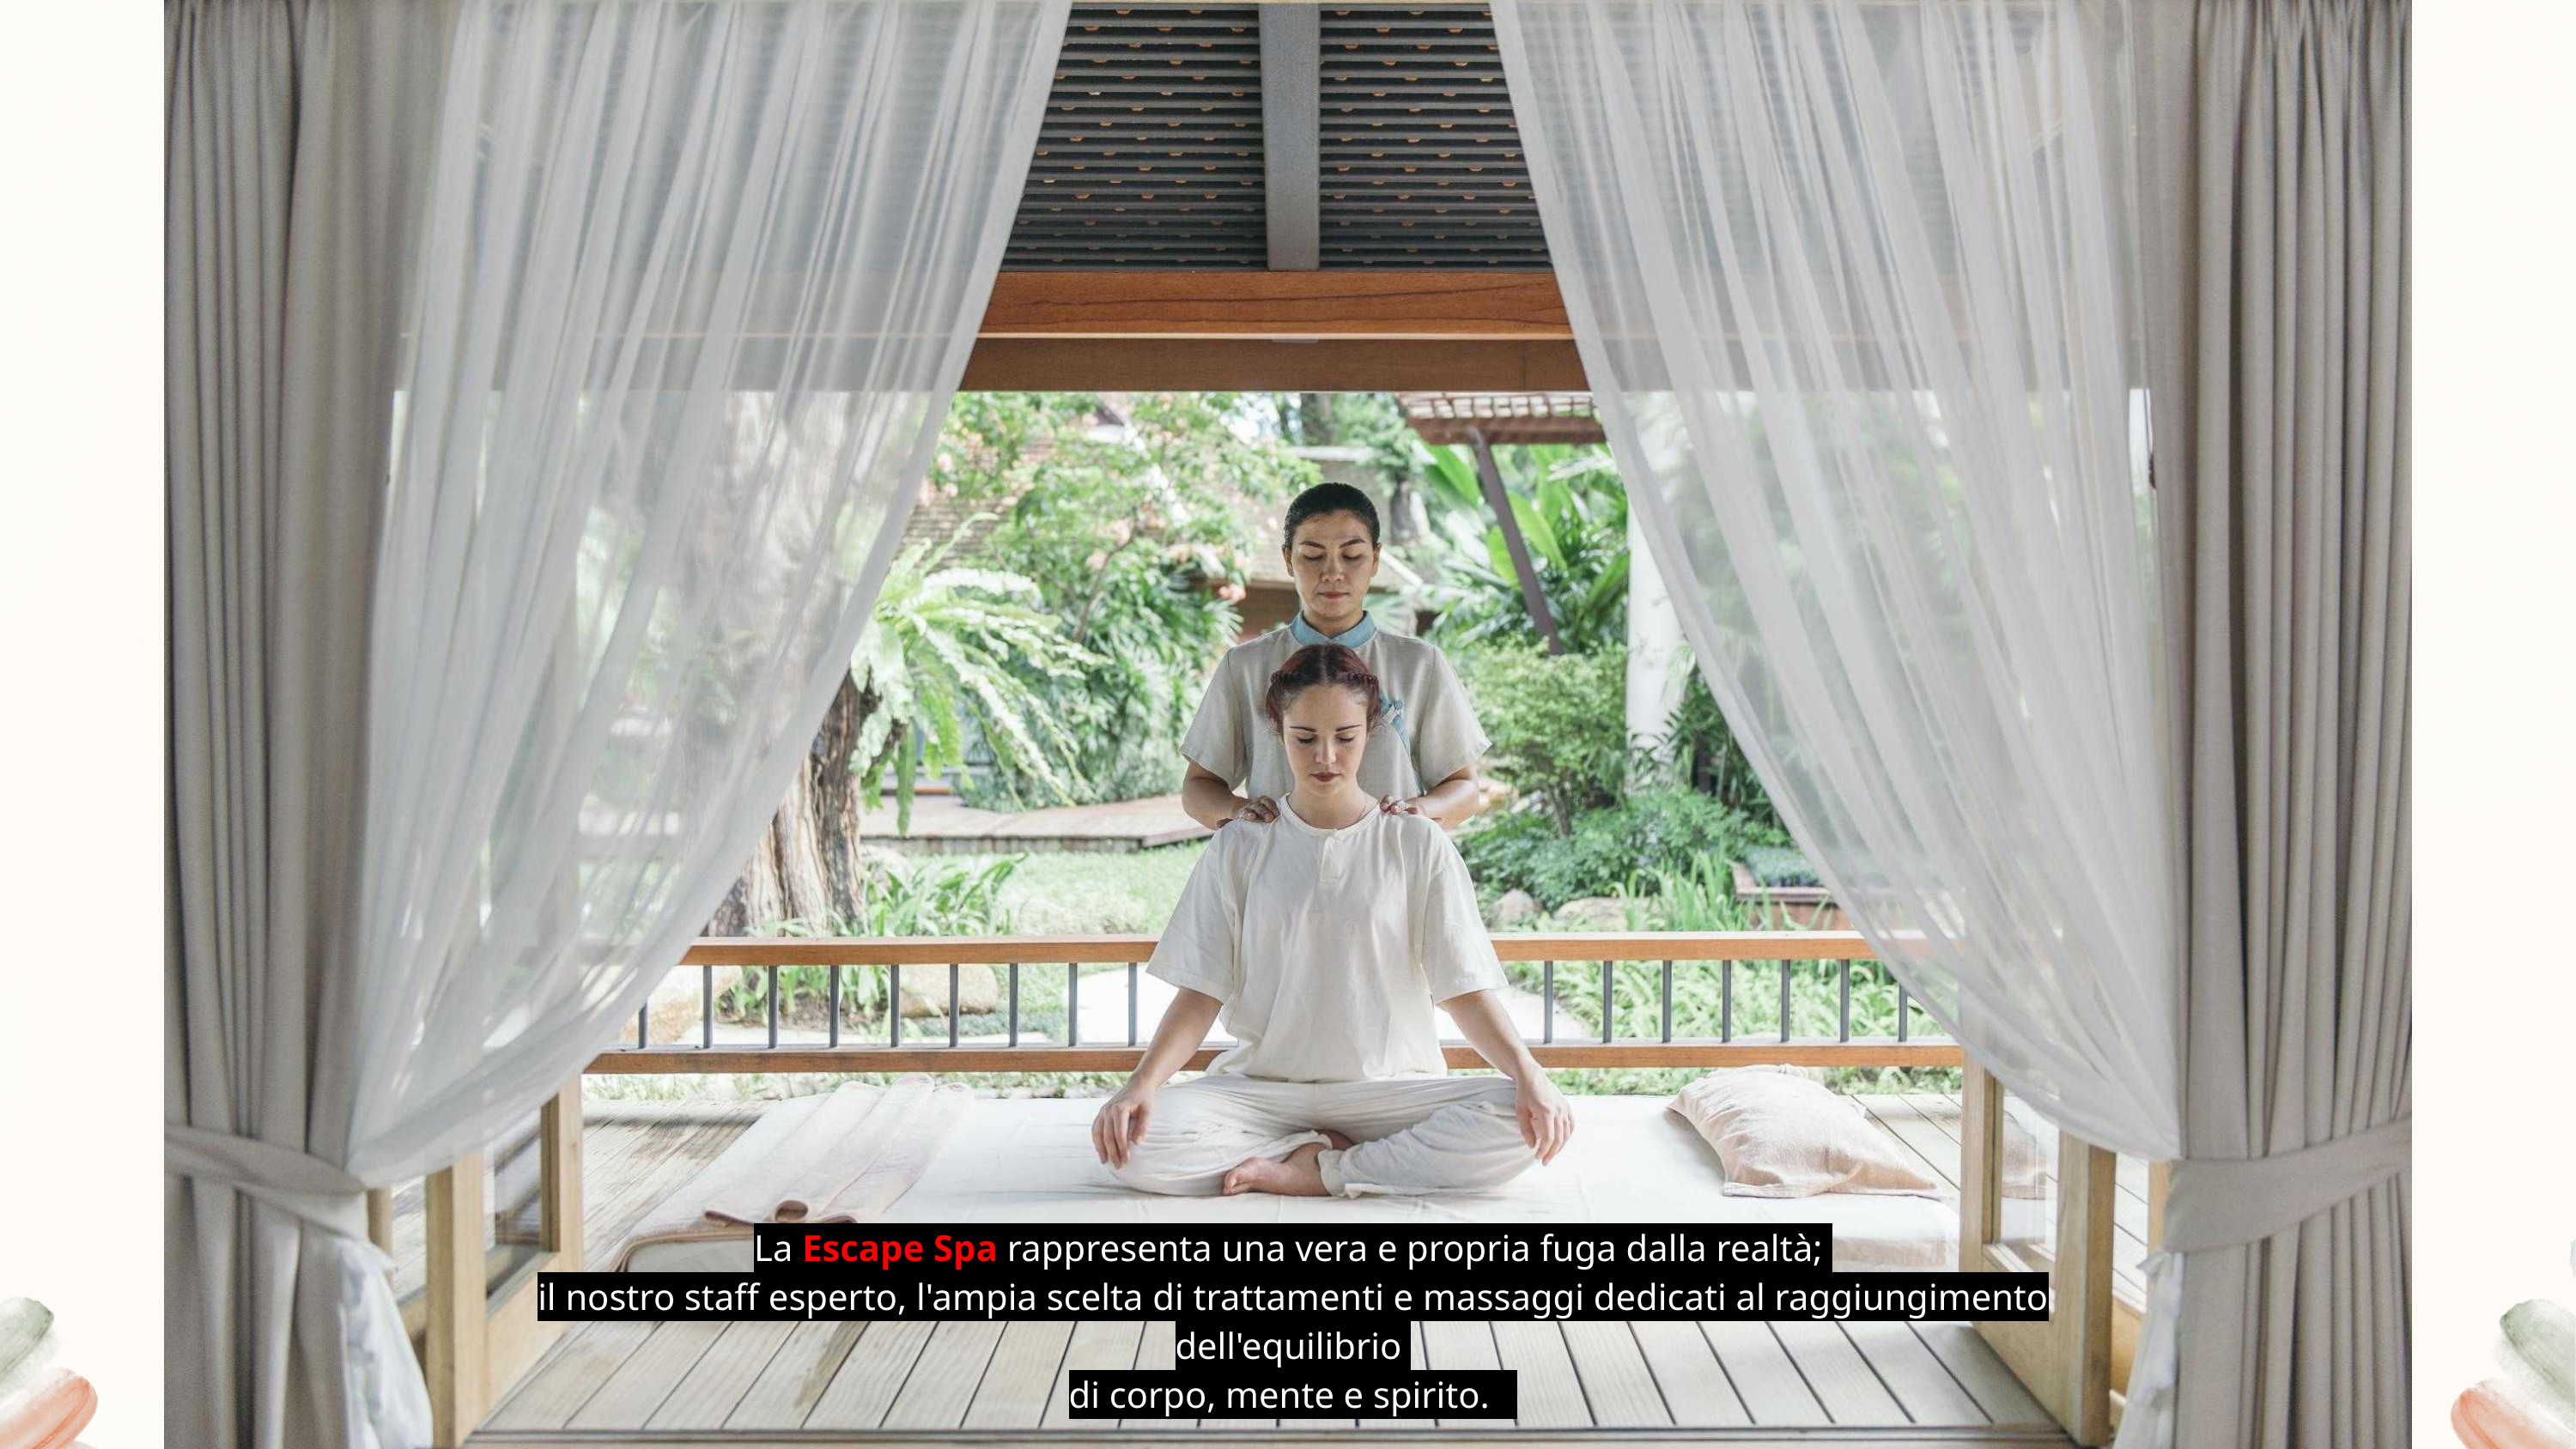

La Escape Spa rappresenta una vera e propria fuga dalla realtà;
il nostro staff esperto, l'ampia scelta di trattamenti e massaggi dedicati al raggiungimento dell'equilibrio
di corpo, mente e spirito.